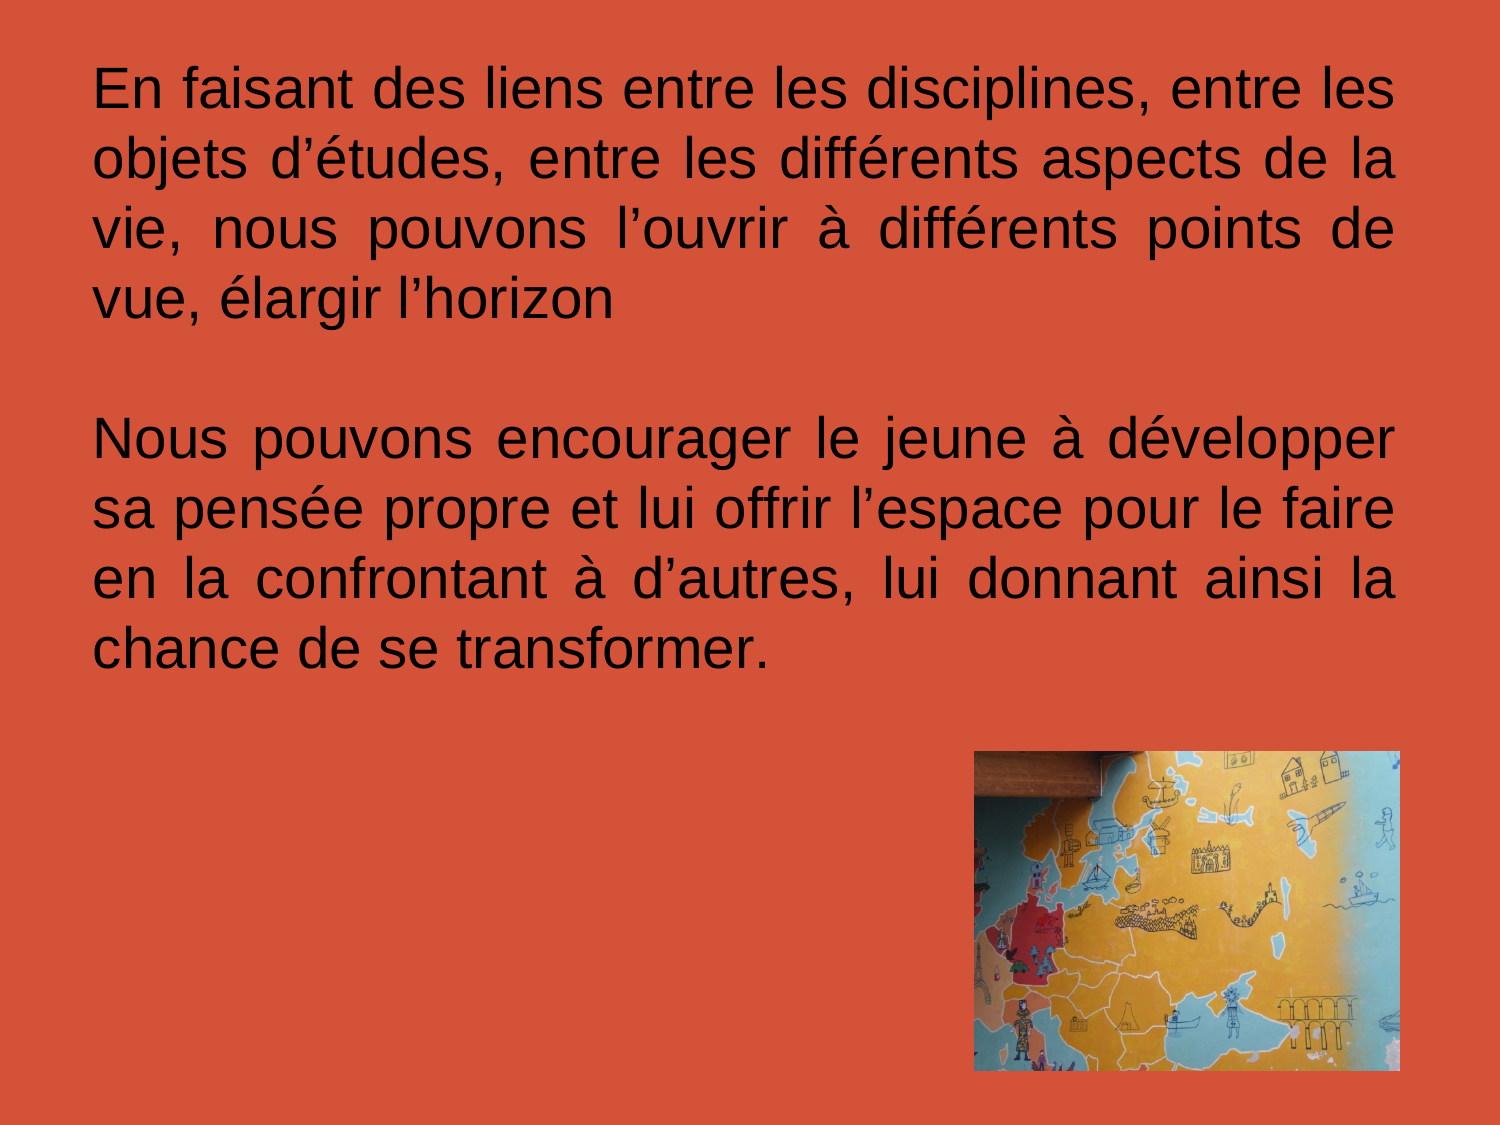

En faisant des liens entre les disciplines, entre les objets d’études, entre les différents aspects de la vie, nous pouvons l’ouvrir à différents points de vue, élargir l’horizon
Nous pouvons encourager le jeune à développer sa pensée propre et lui offrir l’espace pour le faire en la confrontant à d’autres, lui donnant ainsi la chance de se transformer.